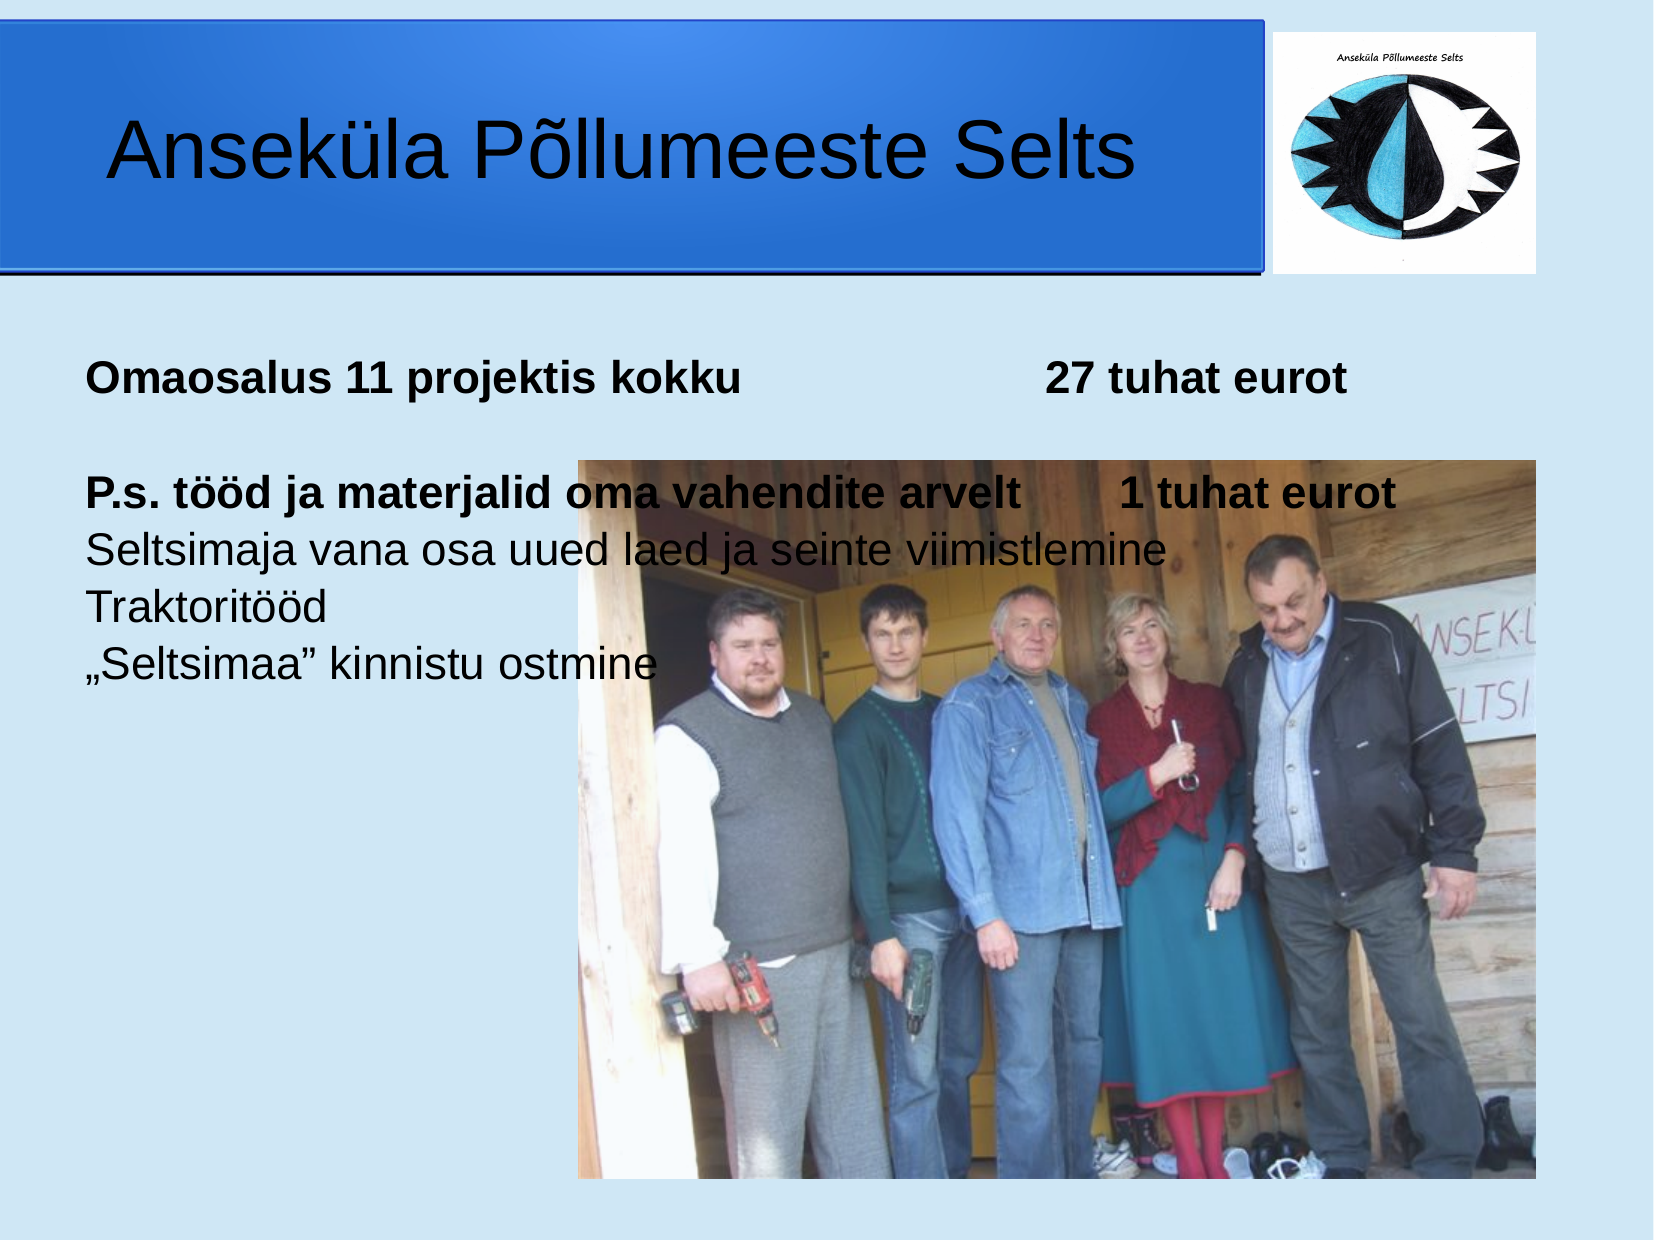

# Anseküla Põllumeeste Selts
 	Omaosalus 11 projektis kokku				 	27 tuhat eurot
 	P.s. tööd ja materjalid oma vahendite arvelt		1 tuhat eurot
 	Seltsimaja vana osa uued laed ja seinte viimistlemine
 	Traktoritööd
 	„Seltsimaa” kinnistu ostmine